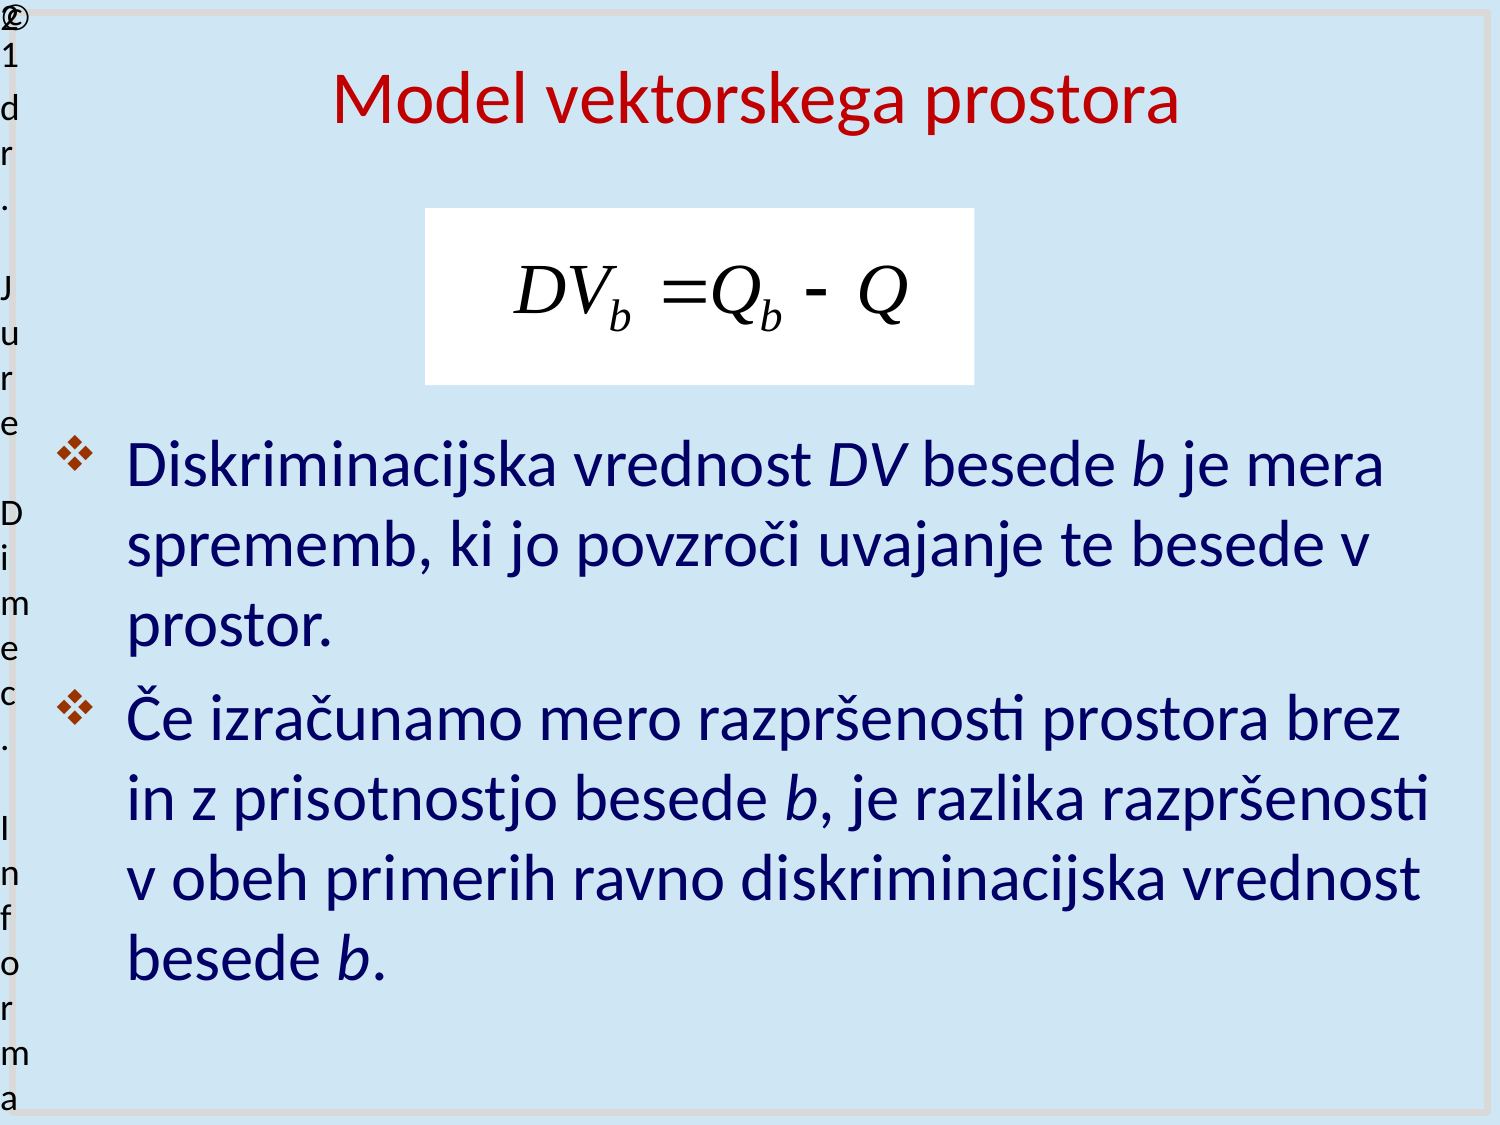

© dr. Jure Dimec. Informacijski viri na Internetu (2012 / 13). Računanje povednih moči.
# Model vektorskega prostora
Diskriminacijska vrednost DV besede b je mera sprememb, ki jo povzroči uvajanje te besede v prostor.
Če izračunamo mero razpršenosti prostora brez in z prisotnostjo besede b, je razlika razpršenosti v obeh primerih ravno diskriminacijska vrednost besede b.